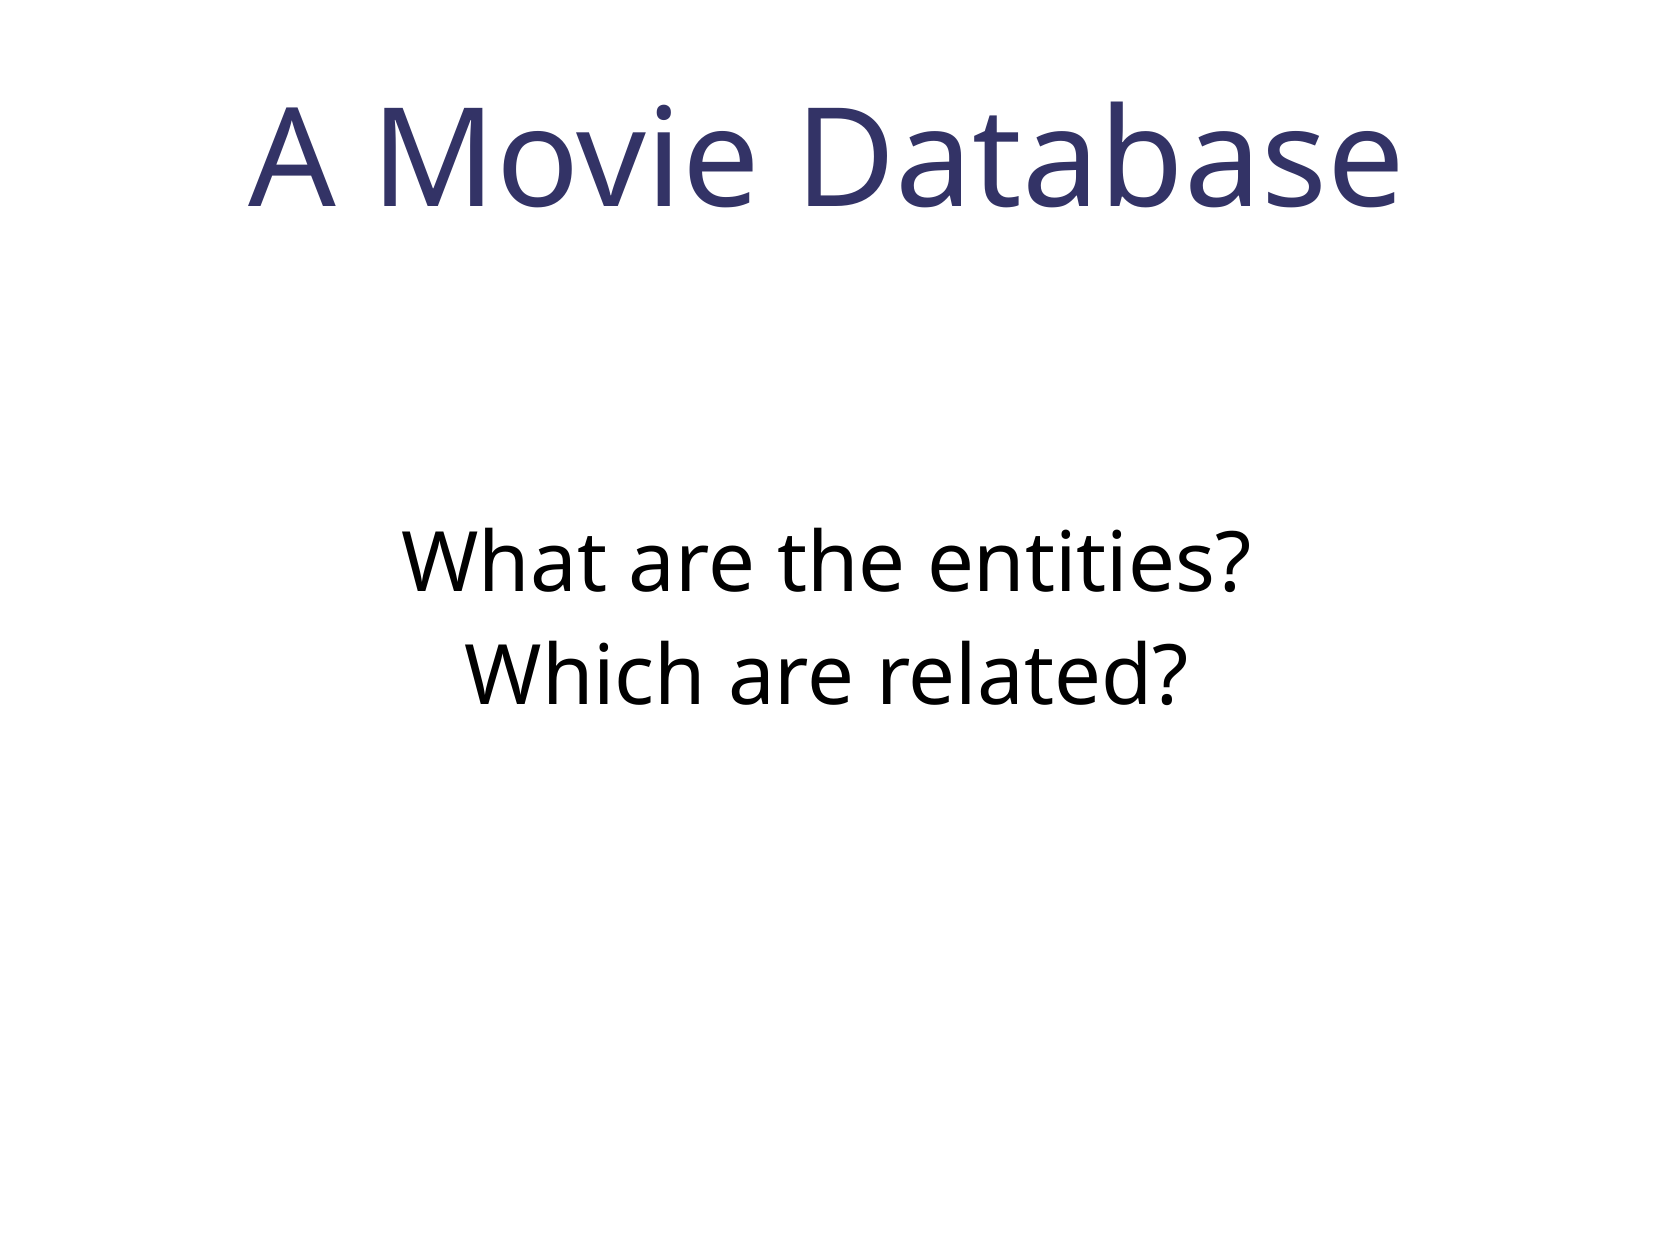

# A Movie Database
What are the entities?
Which are related?